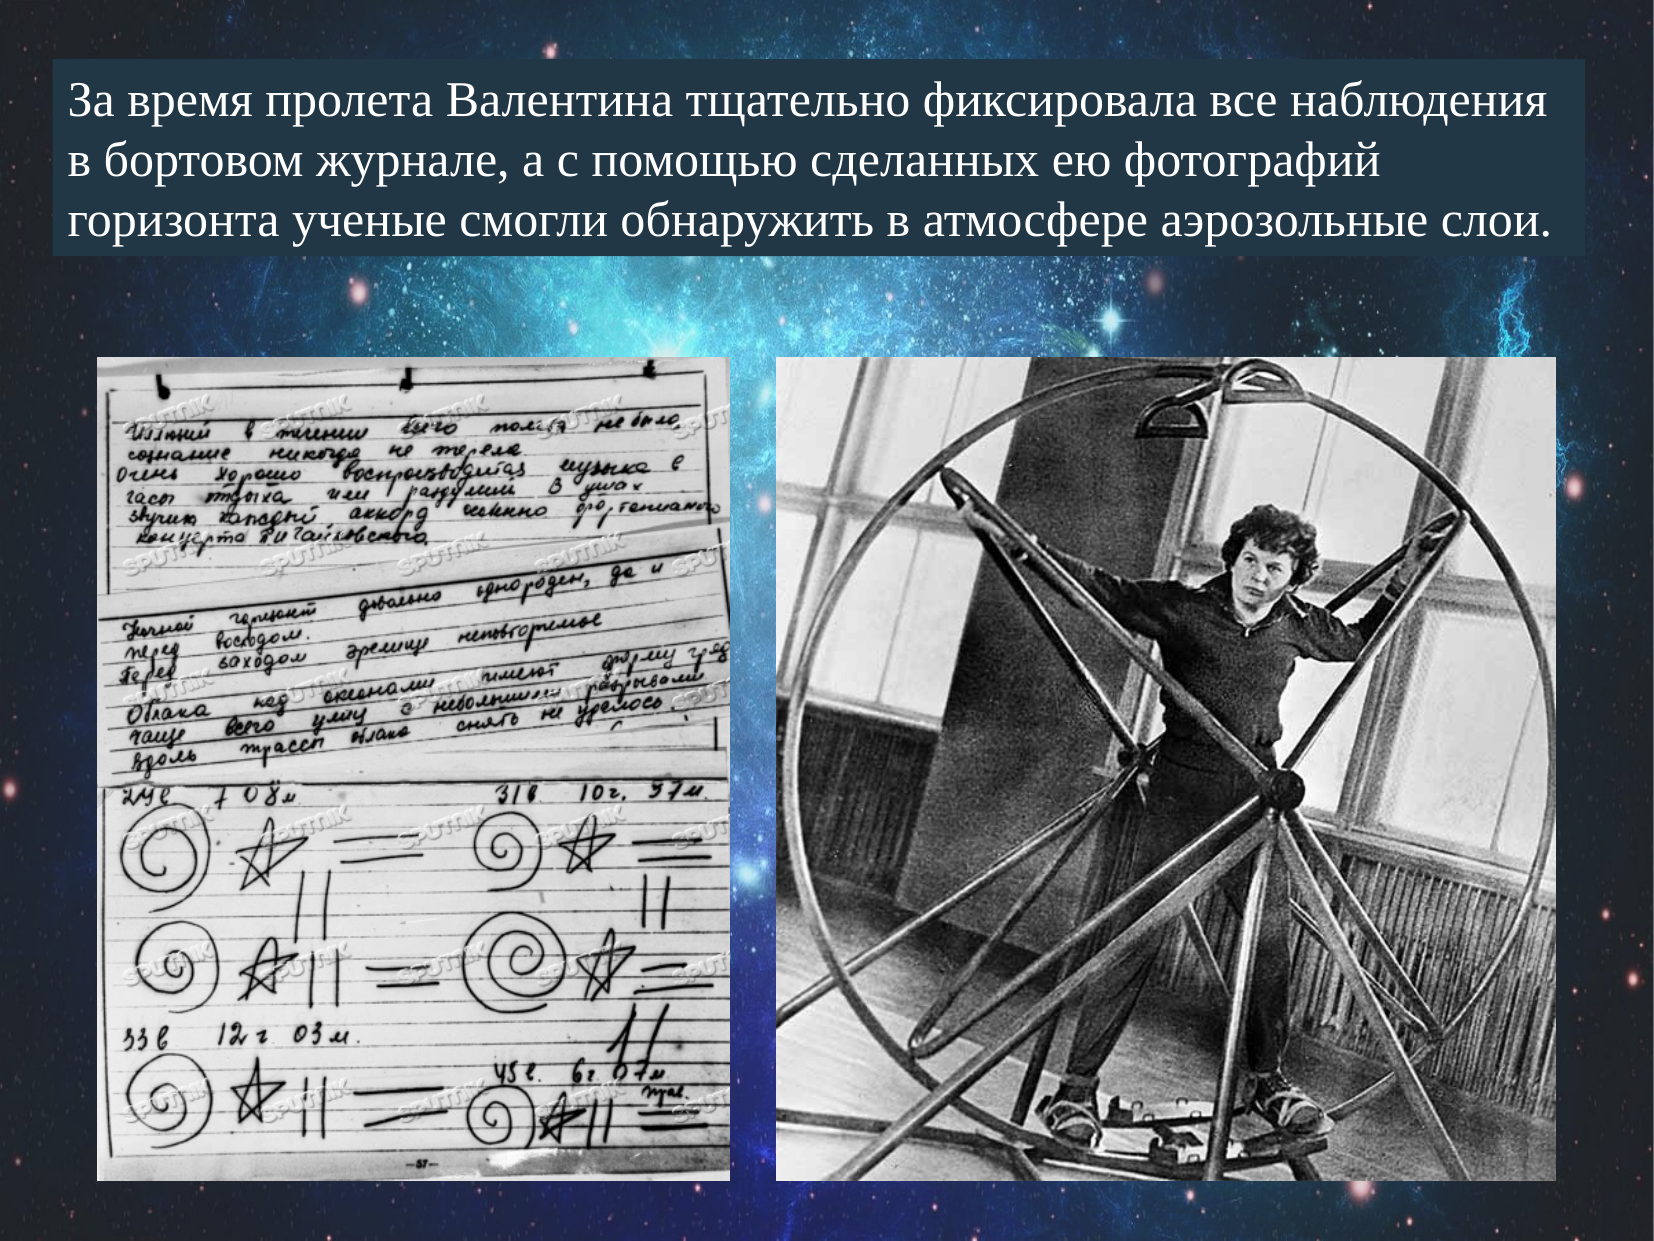

За время пролета Валентина тщательно фиксировала все наблюдения в бортовом журнале, а с помощью сделанных ею фотографий горизонта ученые смогли обнаружить в атмосфере аэрозольные слои.